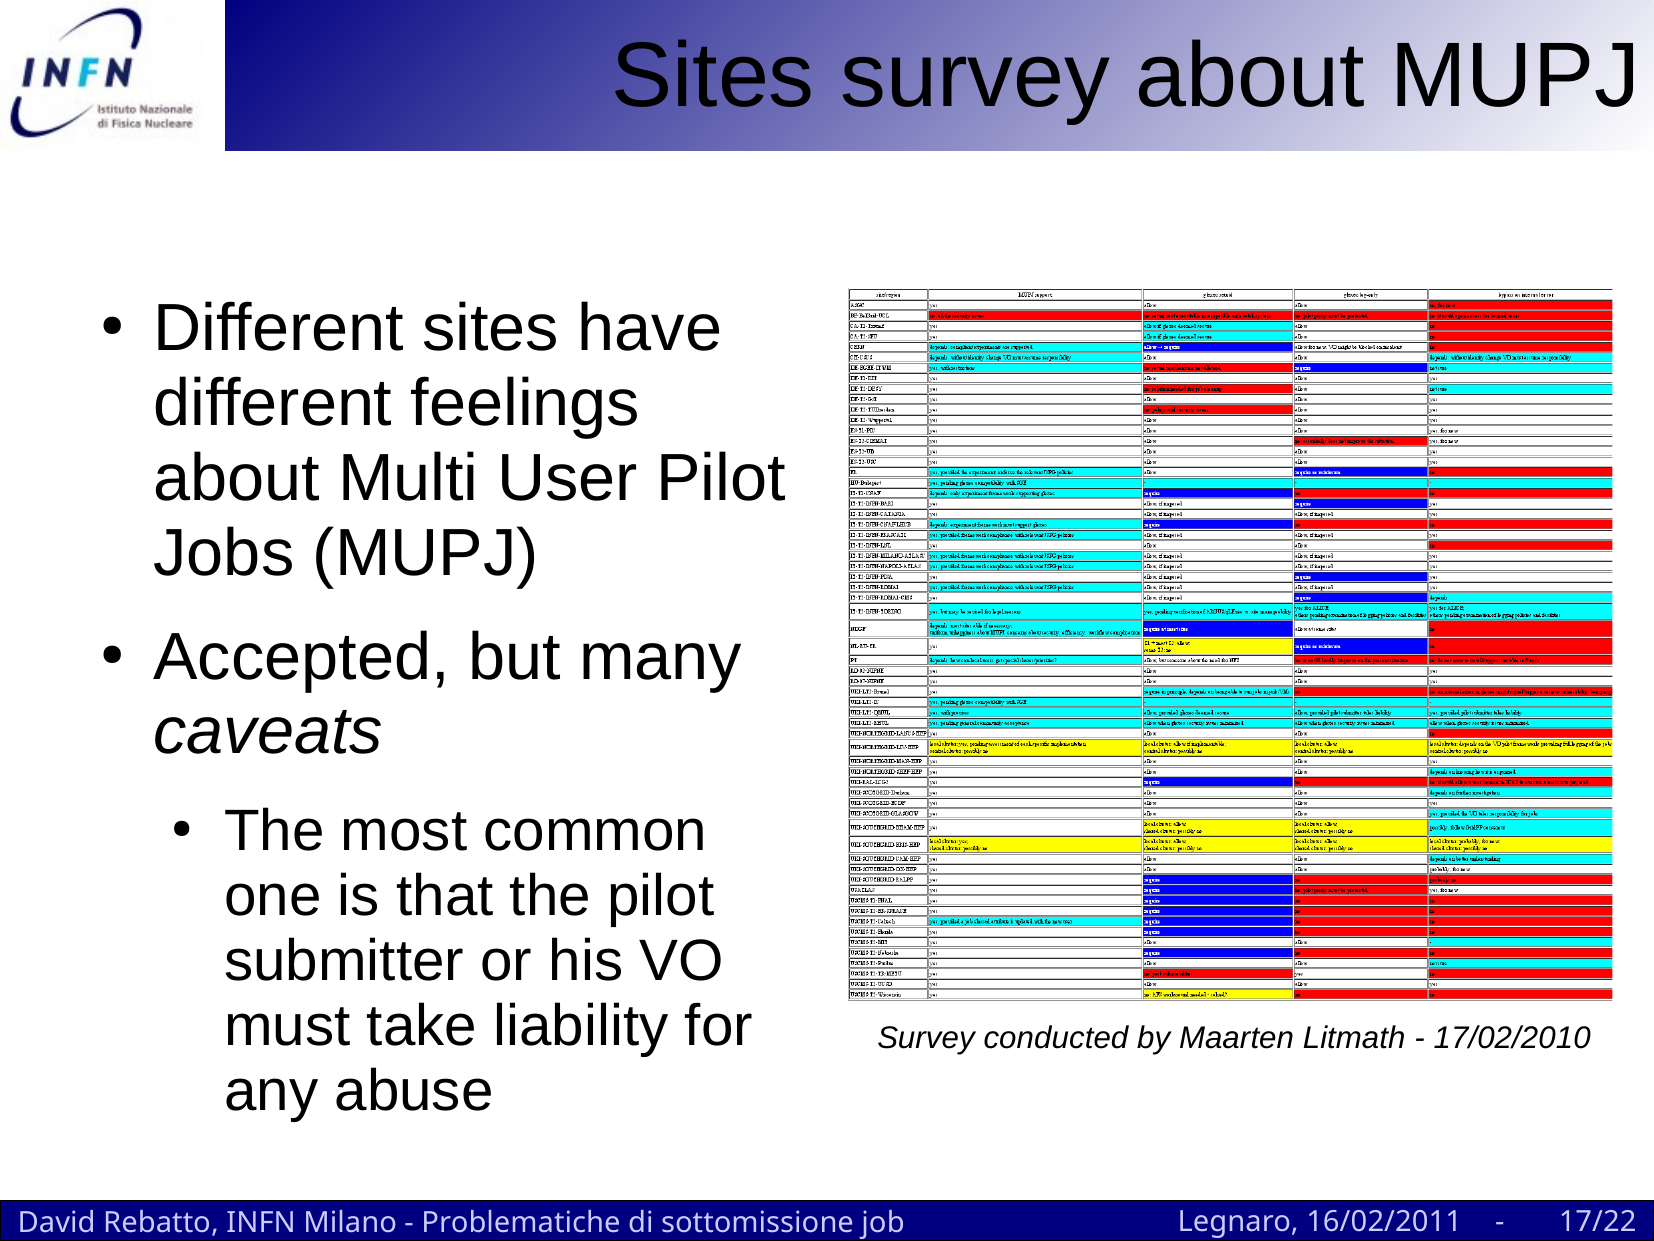

# Sites survey about MUPJ
Different sites have different feelings about Multi User Pilot Jobs (MUPJ)
Accepted, but many caveats
The most common one is that the pilot submitter or his VO must take liability for any abuse
Survey conducted by Maarten Litmath - 17/02/2010
Legnaro, 16/02/2011
17
David Rebatto, INFN Milano - Problematiche di sottomissione job